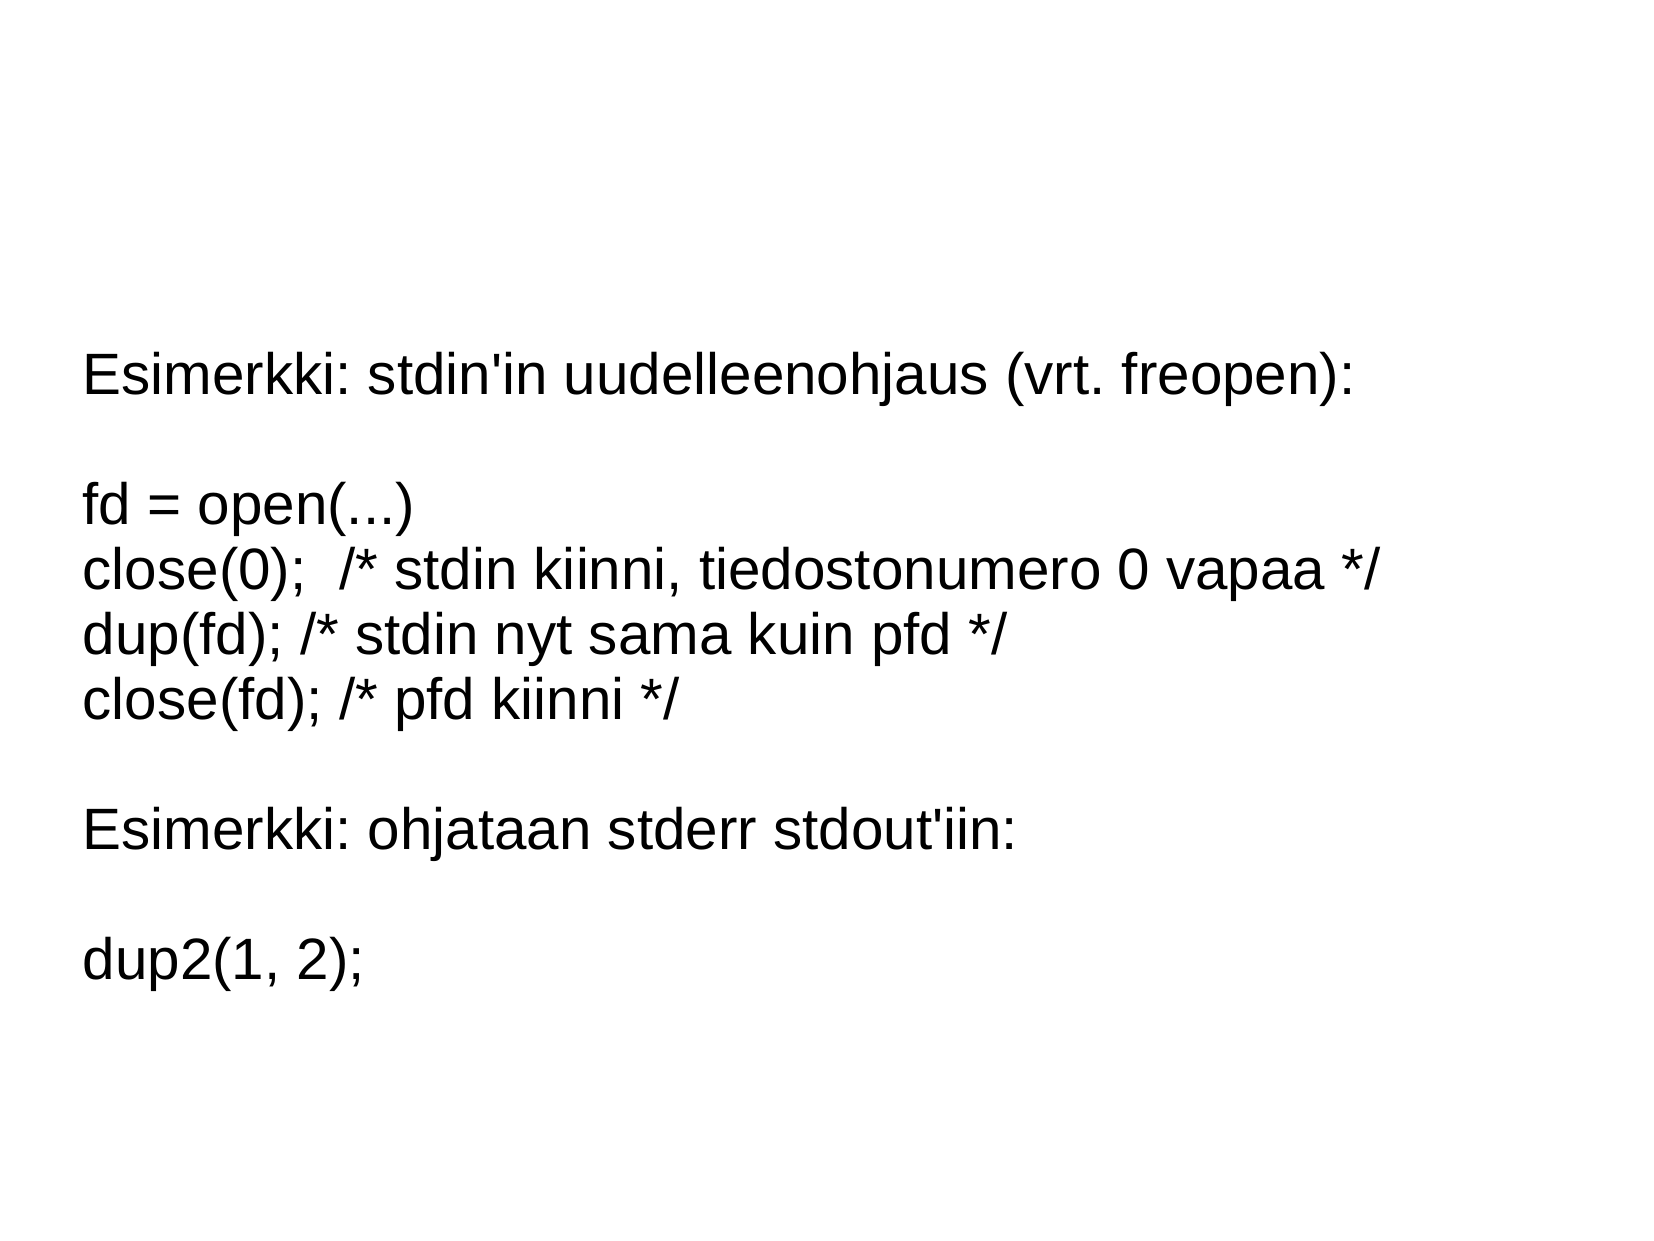

Esimerkki: stdin'in uudelleenohjaus (vrt. freopen):
fd = open(...)
close(0); /* stdin kiinni, tiedostonumero 0 vapaa */
dup(fd); /* stdin nyt sama kuin pfd */
close(fd); /* pfd kiinni */
Esimerkki: ohjataan stderr stdout'iin:
dup2(1, 2);